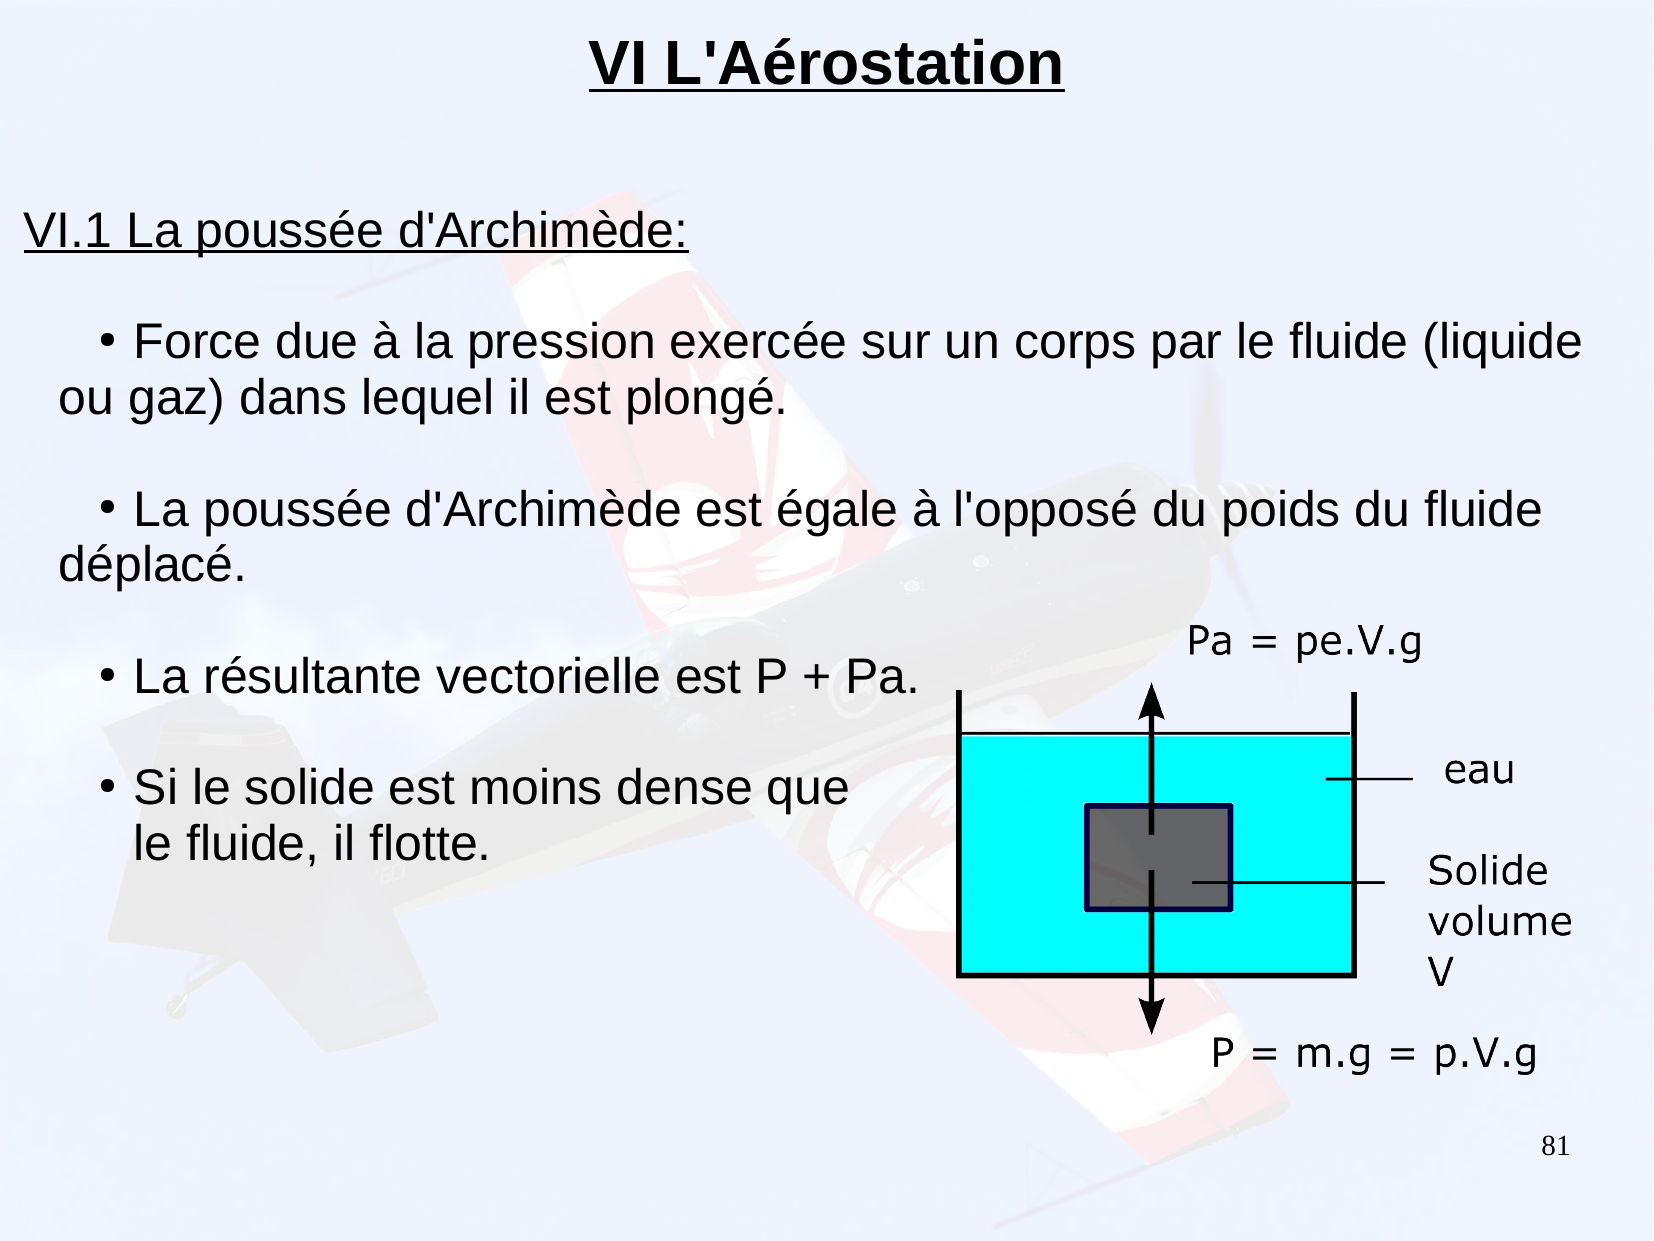

# VI L'Aérostation
VI.1 La poussée d'Archimède:
Force due à la pression exercée sur un corps par le fluide (liquide ou gaz) dans lequel il est plongé.
La poussée d'Archimède est égale à l'opposé du poids du fluide déplacé.
La résultante vectorielle est P + Pa.
Si le solide est moins dense que
le fluide, il flotte.
81